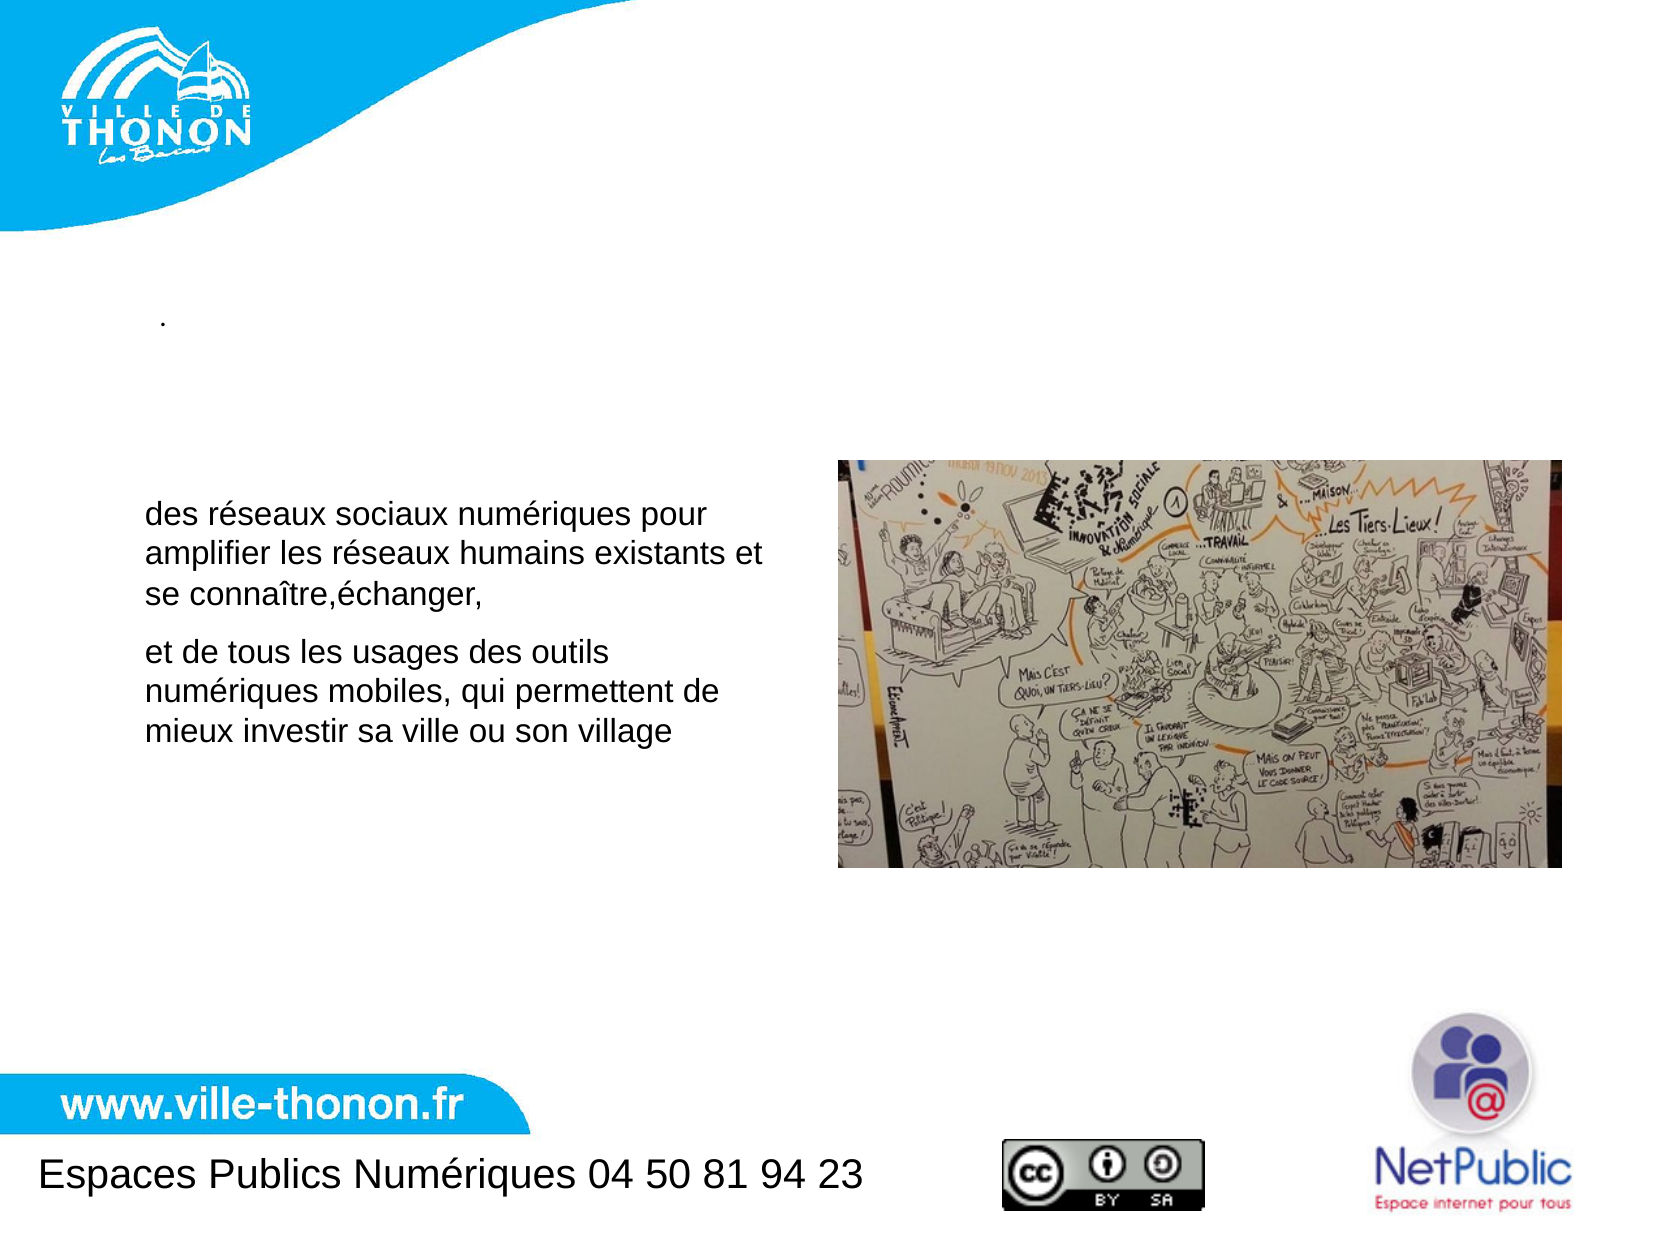

# .
des réseaux sociaux numériques pour amplifier les réseaux humains existants et se connaître,échanger,
et de tous les usages des outils numériques mobiles, qui permettent de mieux investir sa ville ou son village